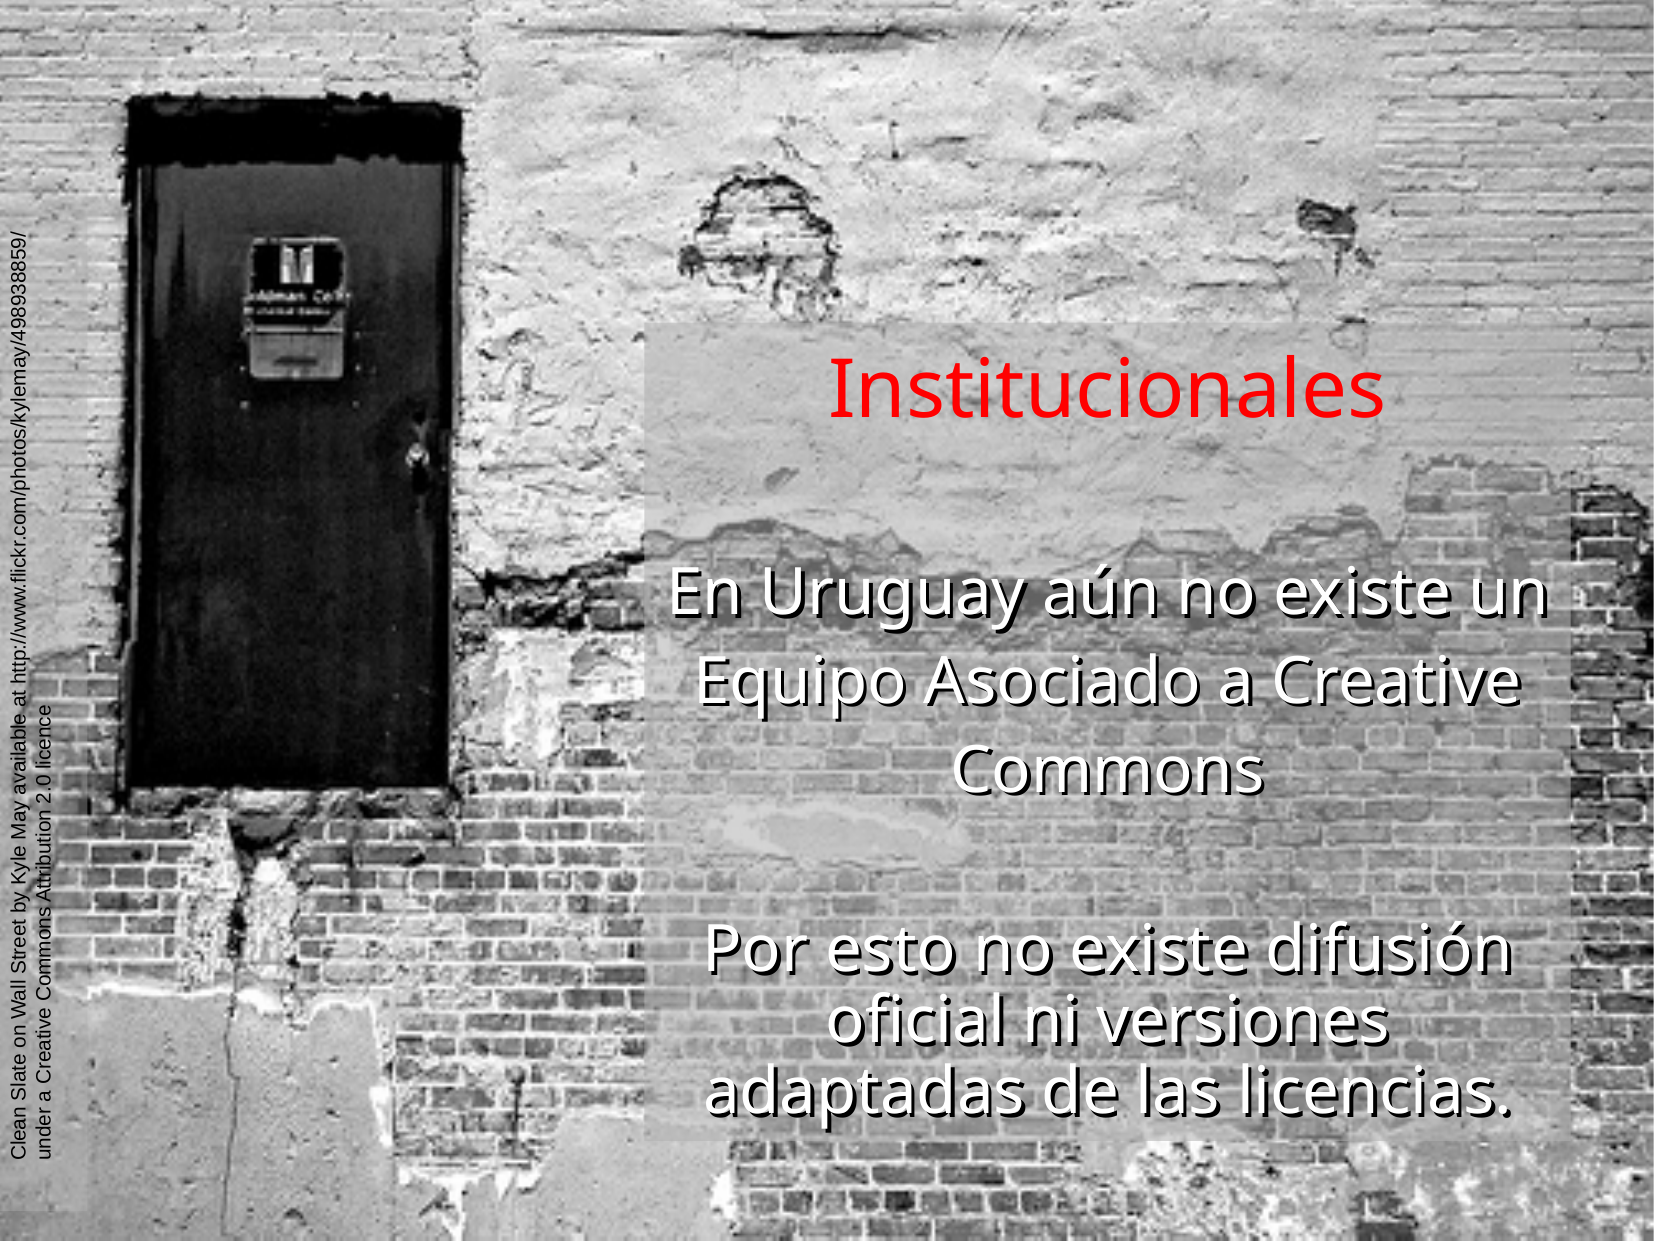

# Institucionales
En Uruguay aún no existe un Equipo Asociado a Creative Commons
Por esto no existe difusión oficial ni versiones adaptadas de las licencias.
Clean Slate on Wall Street by Kyle May available at http://www.flickr.com/photos/kylemay/498938859/
under a Creative Commons Attribution 2.0 licence